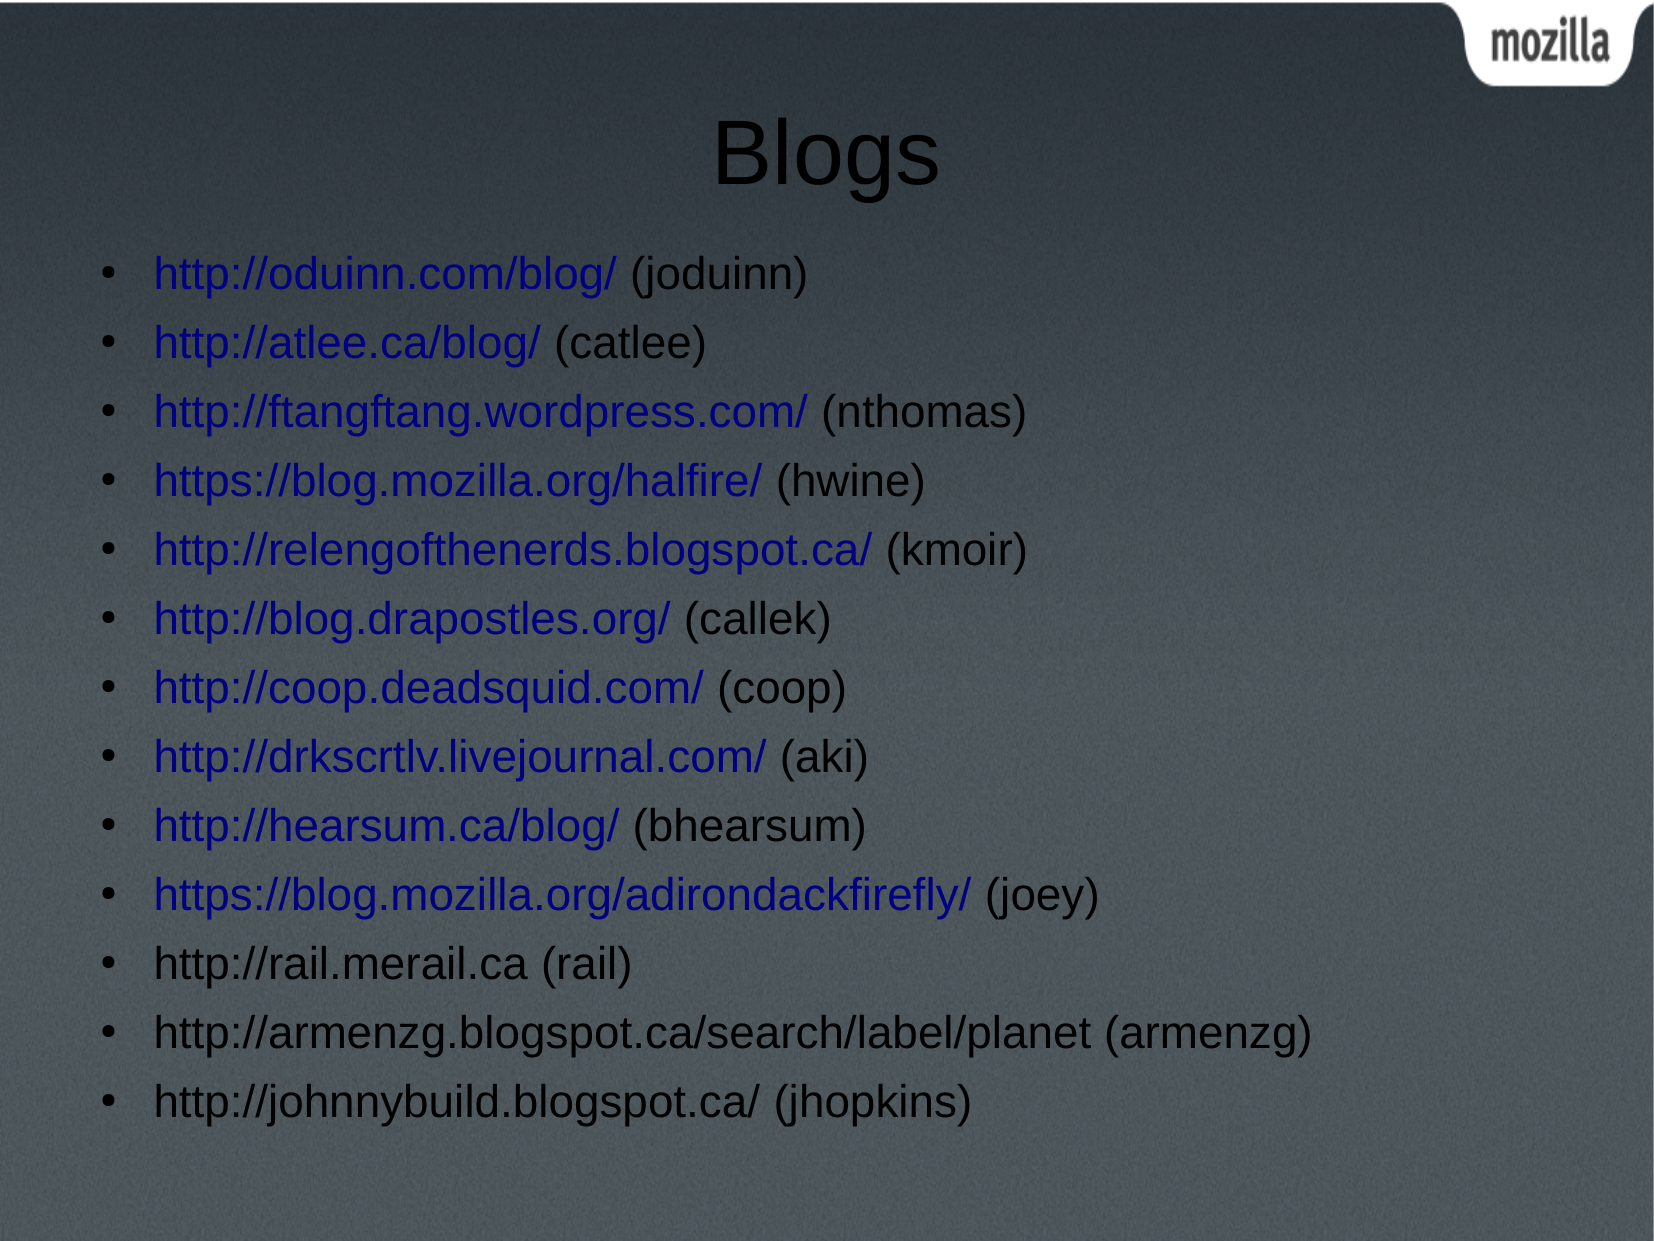

# Blogs
http://oduinn.com/blog/ (joduinn)
http://atlee.ca/blog/ (catlee)
http://ftangftang.wordpress.com/ (nthomas)
https://blog.mozilla.org/halfire/ (hwine)
http://relengofthenerds.blogspot.ca/ (kmoir)
http://blog.drapostles.org/ (callek)
http://coop.deadsquid.com/ (coop)
http://drkscrtlv.livejournal.com/ (aki)
http://hearsum.ca/blog/ (bhearsum)
https://blog.mozilla.org/adirondackfirefly/ (joey)
http://rail.merail.ca (rail)
http://armenzg.blogspot.ca/search/label/planet (armenzg)
http://johnnybuild.blogspot.ca/ (jhopkins)